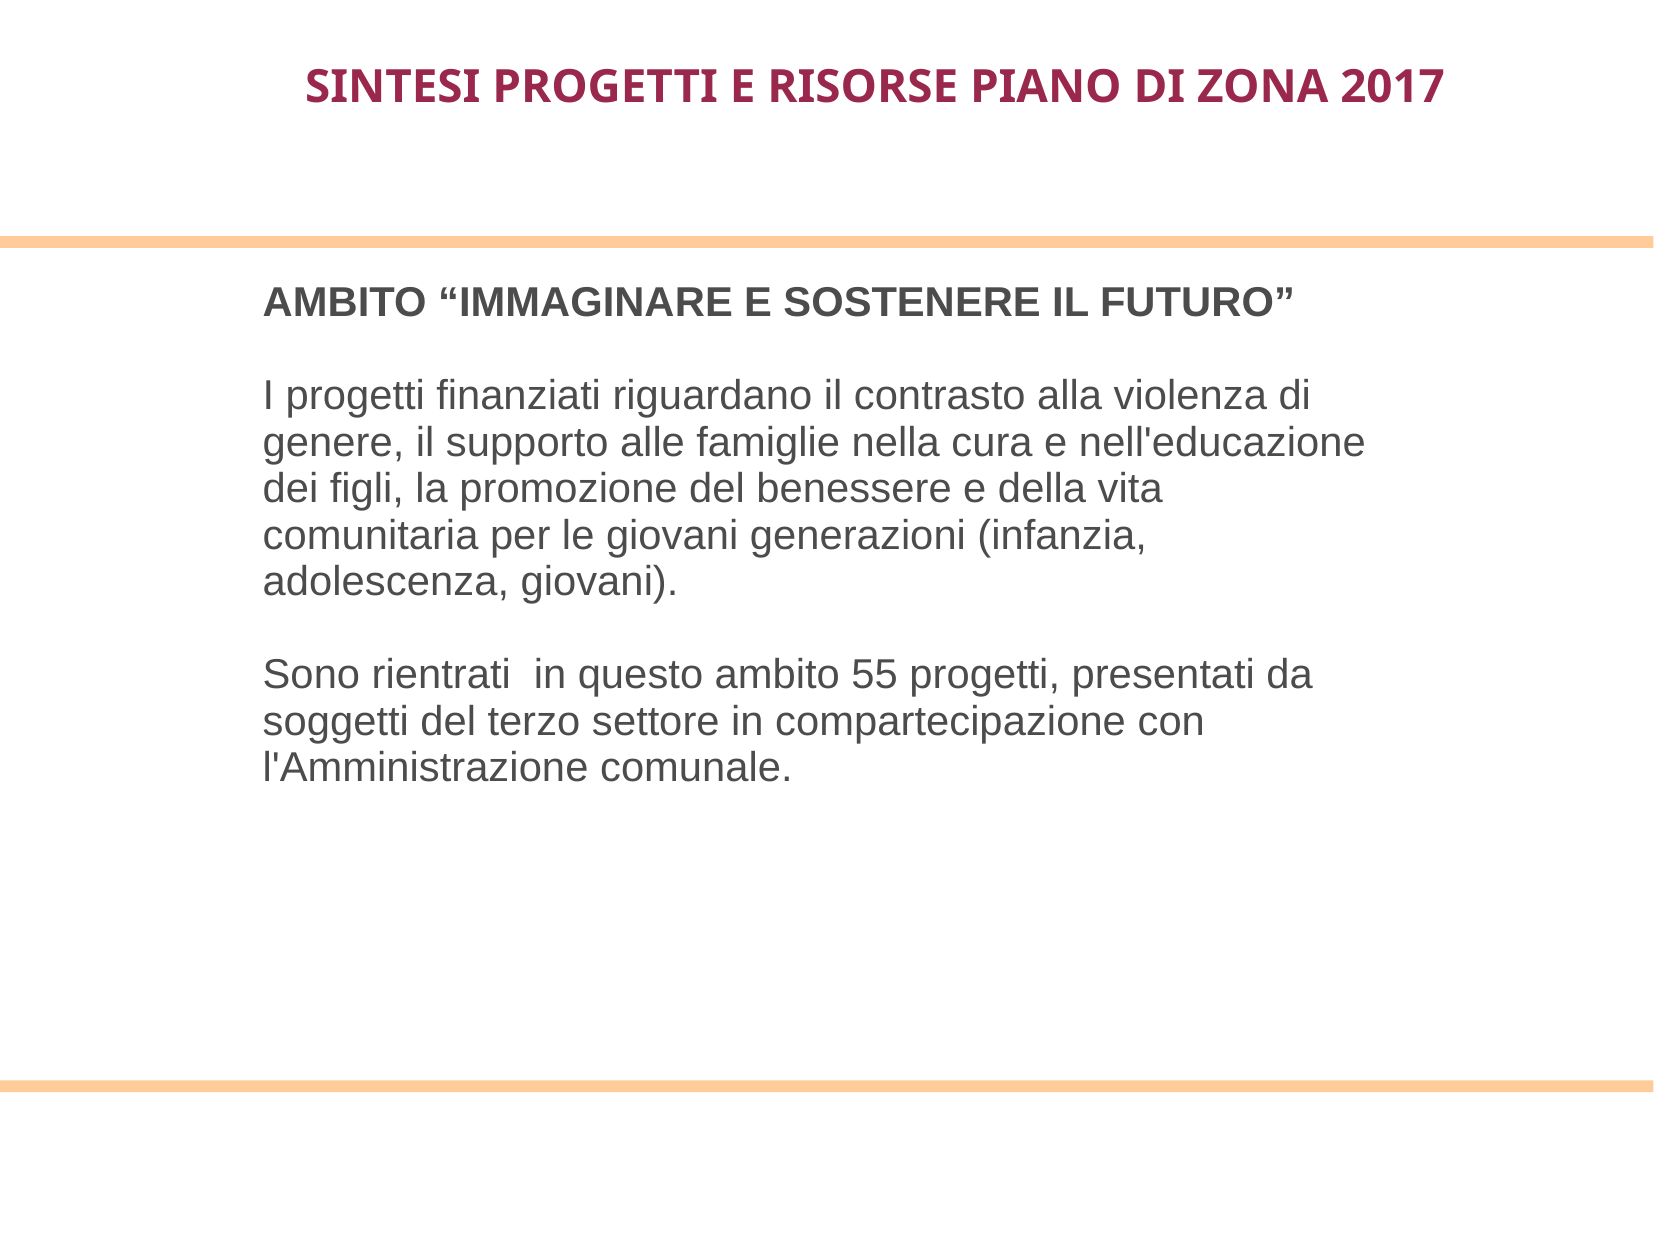

SINTESI PROGETTI E RISORSE PIANO DI ZONA 2017
AMBITO “IMMAGINARE E SOSTENERE IL FUTURO”
I progetti finanziati riguardano il contrasto alla violenza di genere, il supporto alle famiglie nella cura e nell'educazione dei figli, la promozione del benessere e della vita comunitaria per le giovani generazioni (infanzia, adolescenza, giovani).
Sono rientrati in questo ambito 55 progetti, presentati da soggetti del terzo settore in compartecipazione con l'Amministrazione comunale.
#